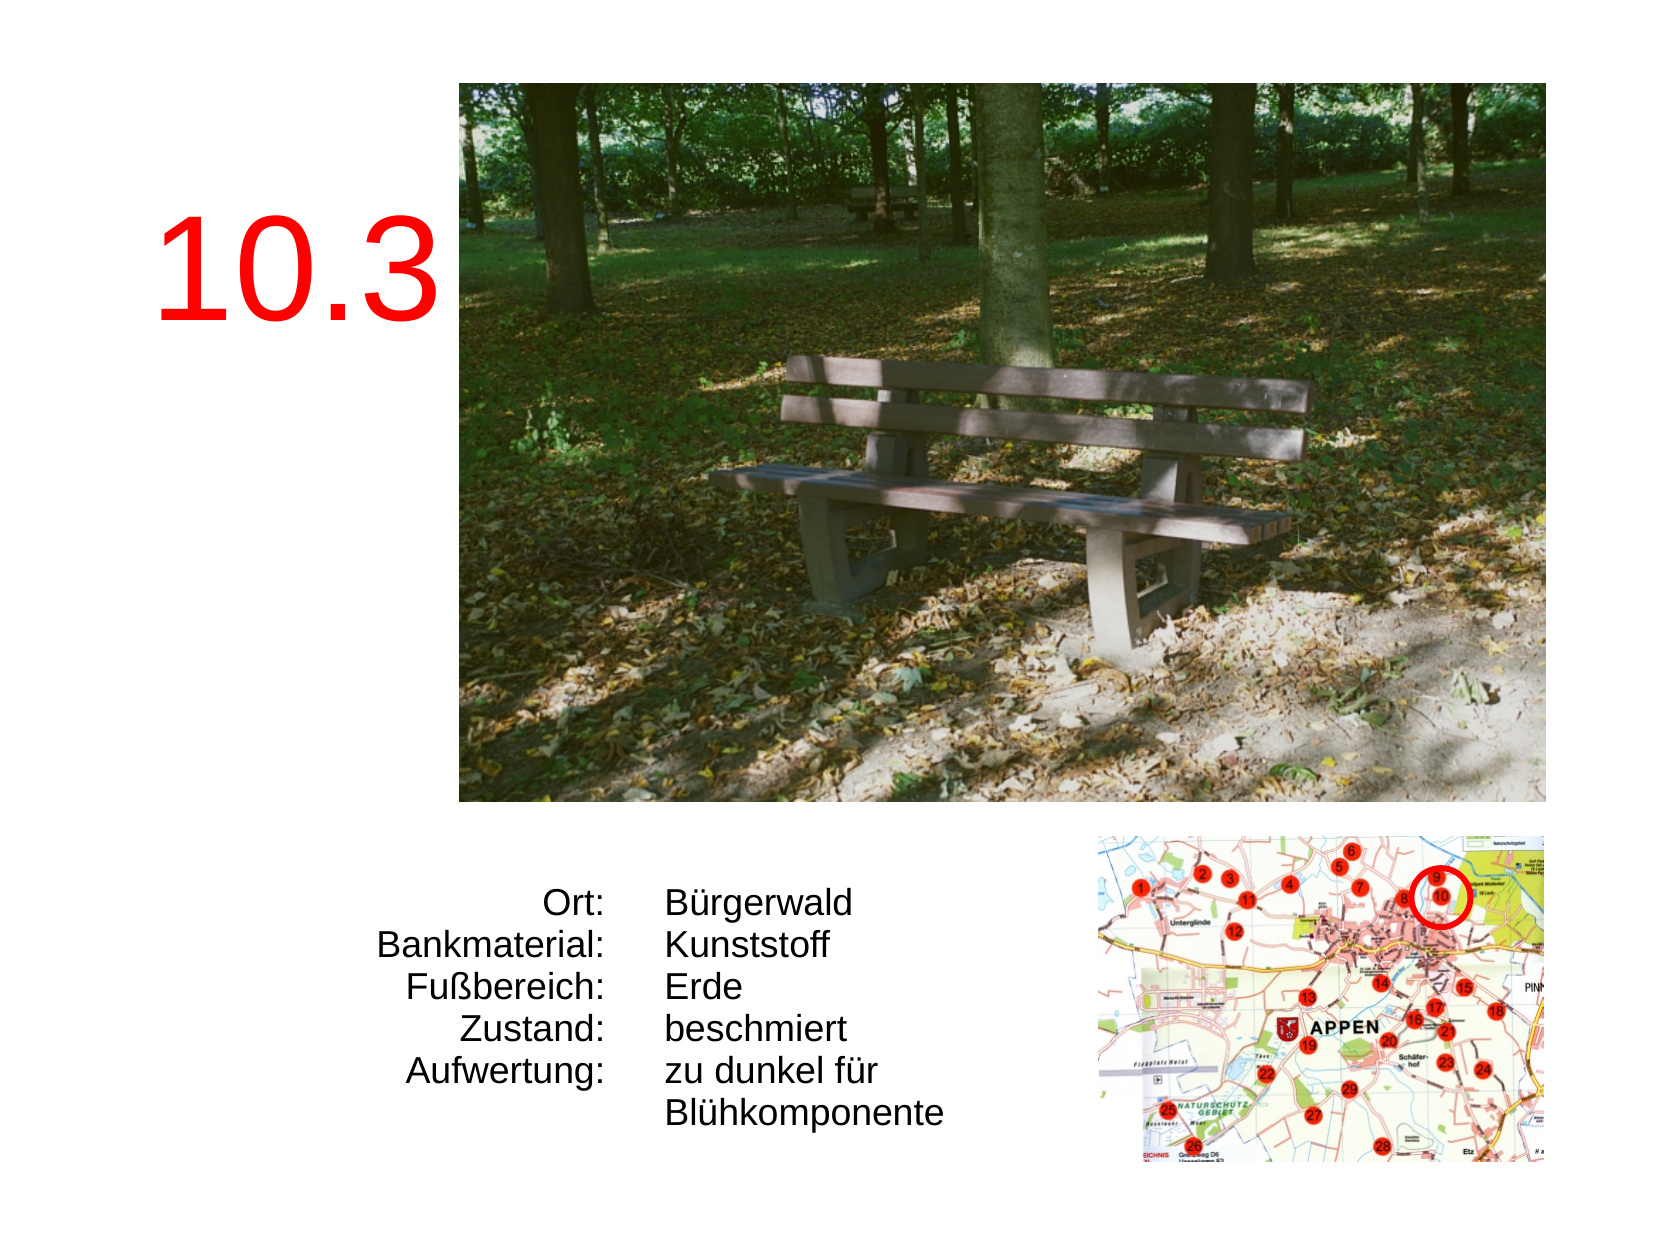

10.3
IMGP7863rNr10.jpg
IMGP7862rNr10.1.jpg
IMGP7861rNr10.2.jpg
	Ort:		Bürgerwald
	Bankmaterial:		Kunststoff
	Fußbereich:		Erde
	Zustand:		beschmiert
	Aufwertung:		zu dunkel für
			Blühkomponente